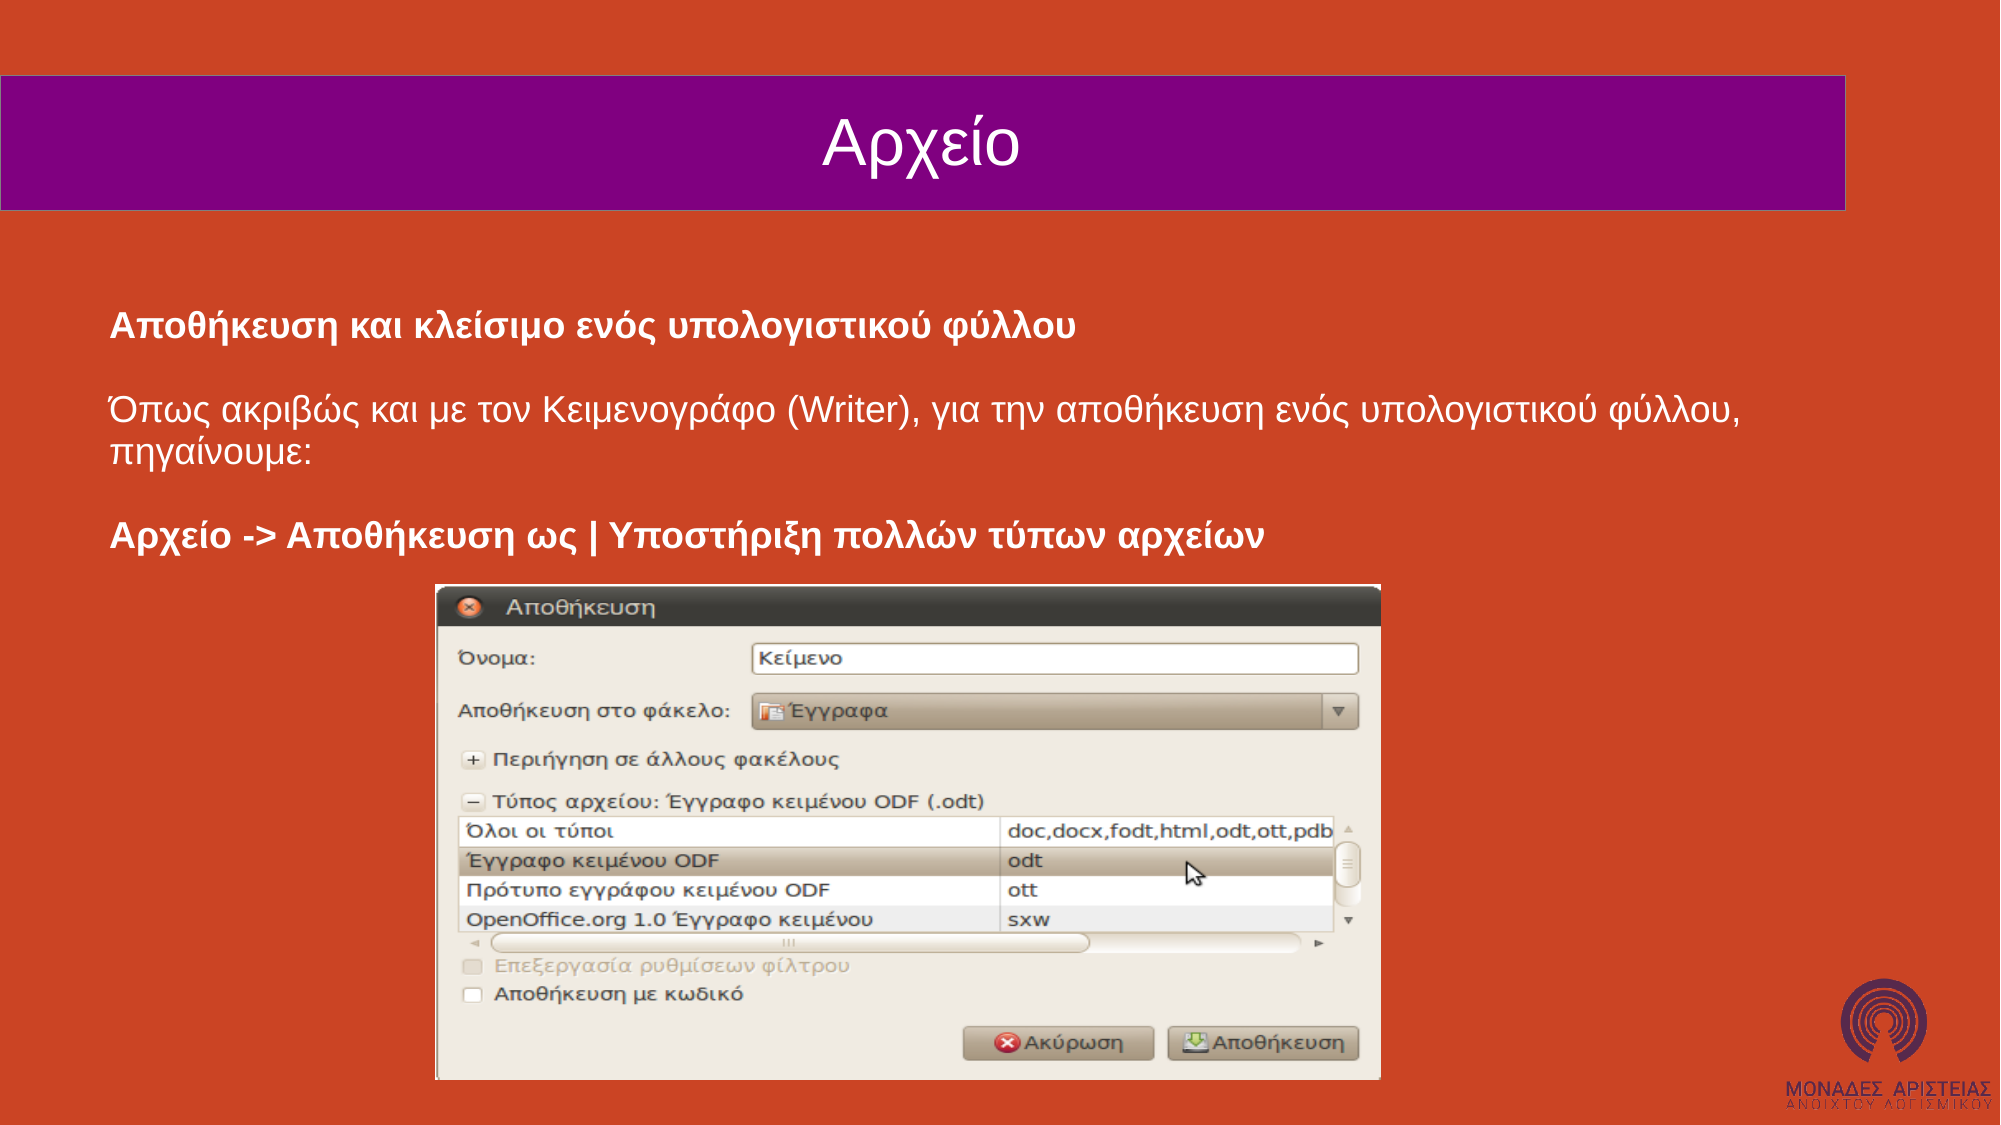

Αρχείο
Αποθήκευση και κλείσιμο ενός υπολογιστικού φύλλου
Όπως ακριβώς και με τον Κειμενογράφο (Writer), για την αποθήκευση ενός υπολογιστικού φύλλου, πηγαίνουμε:
Αρχείο -> Αποθήκευση ως | Υποστήριξη πολλών τύπων αρχείων